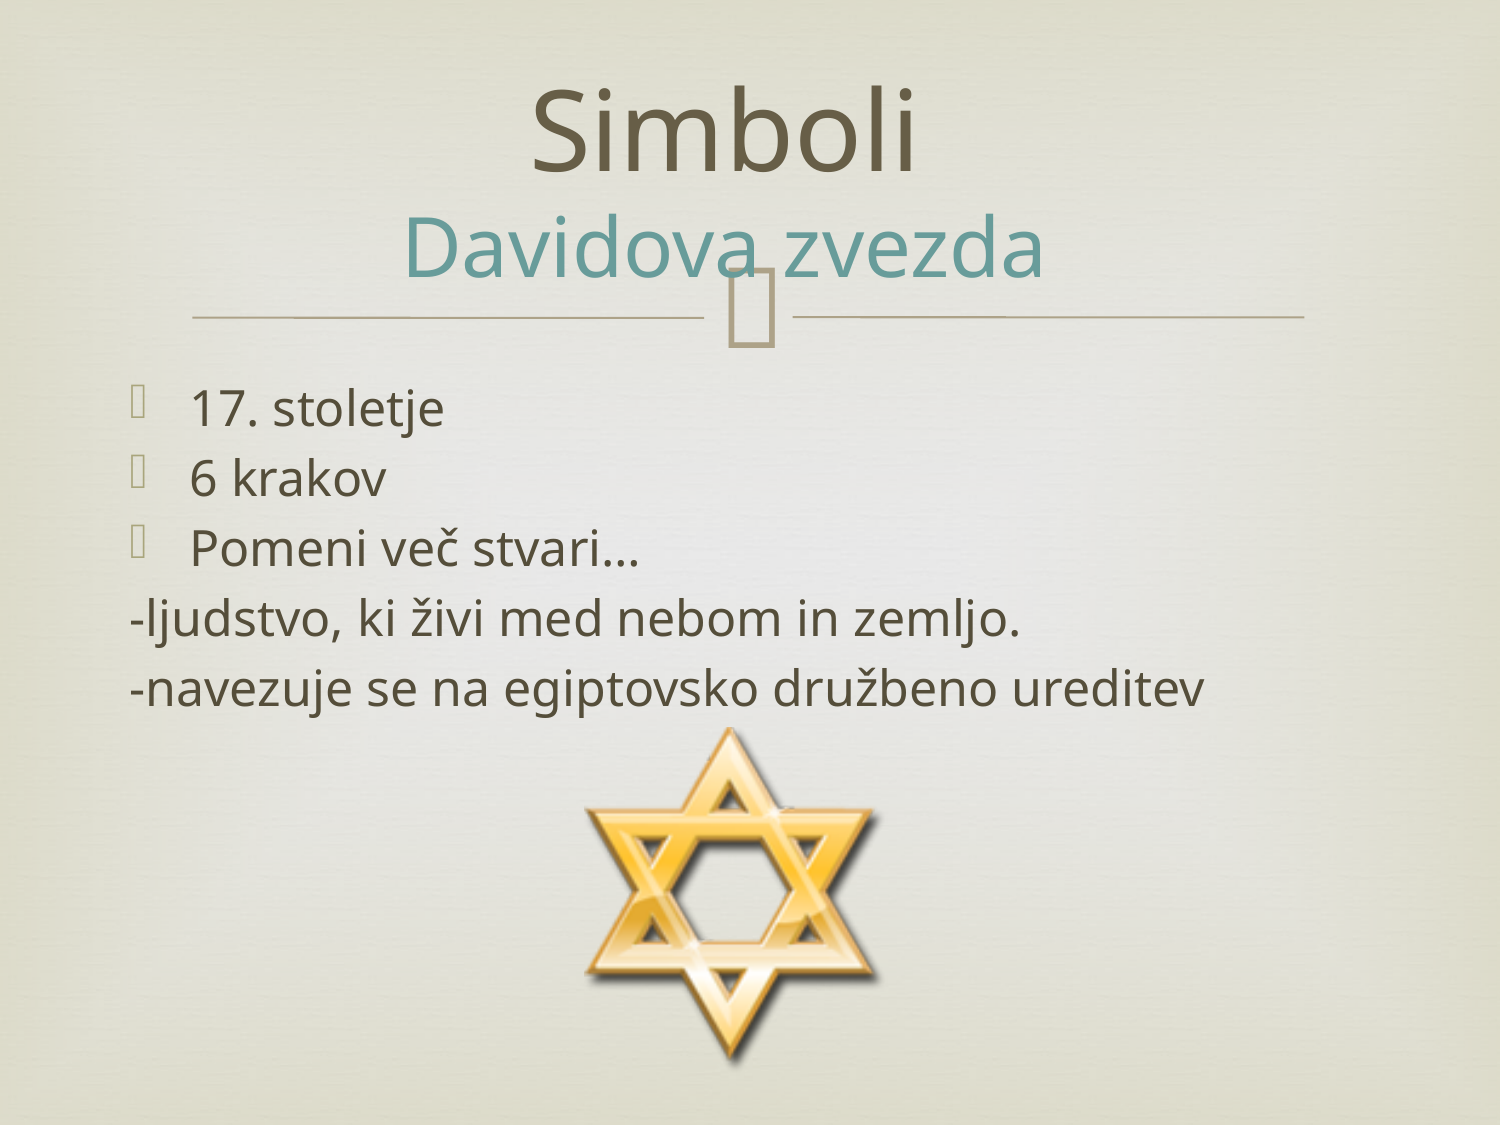

Simboli
Davidova zvezda
# 17. stoletje
6 krakov
Pomeni več stvari…
-ljudstvo, ki živi med nebom in zemljo.
-navezuje se na egiptovsko družbeno ureditev